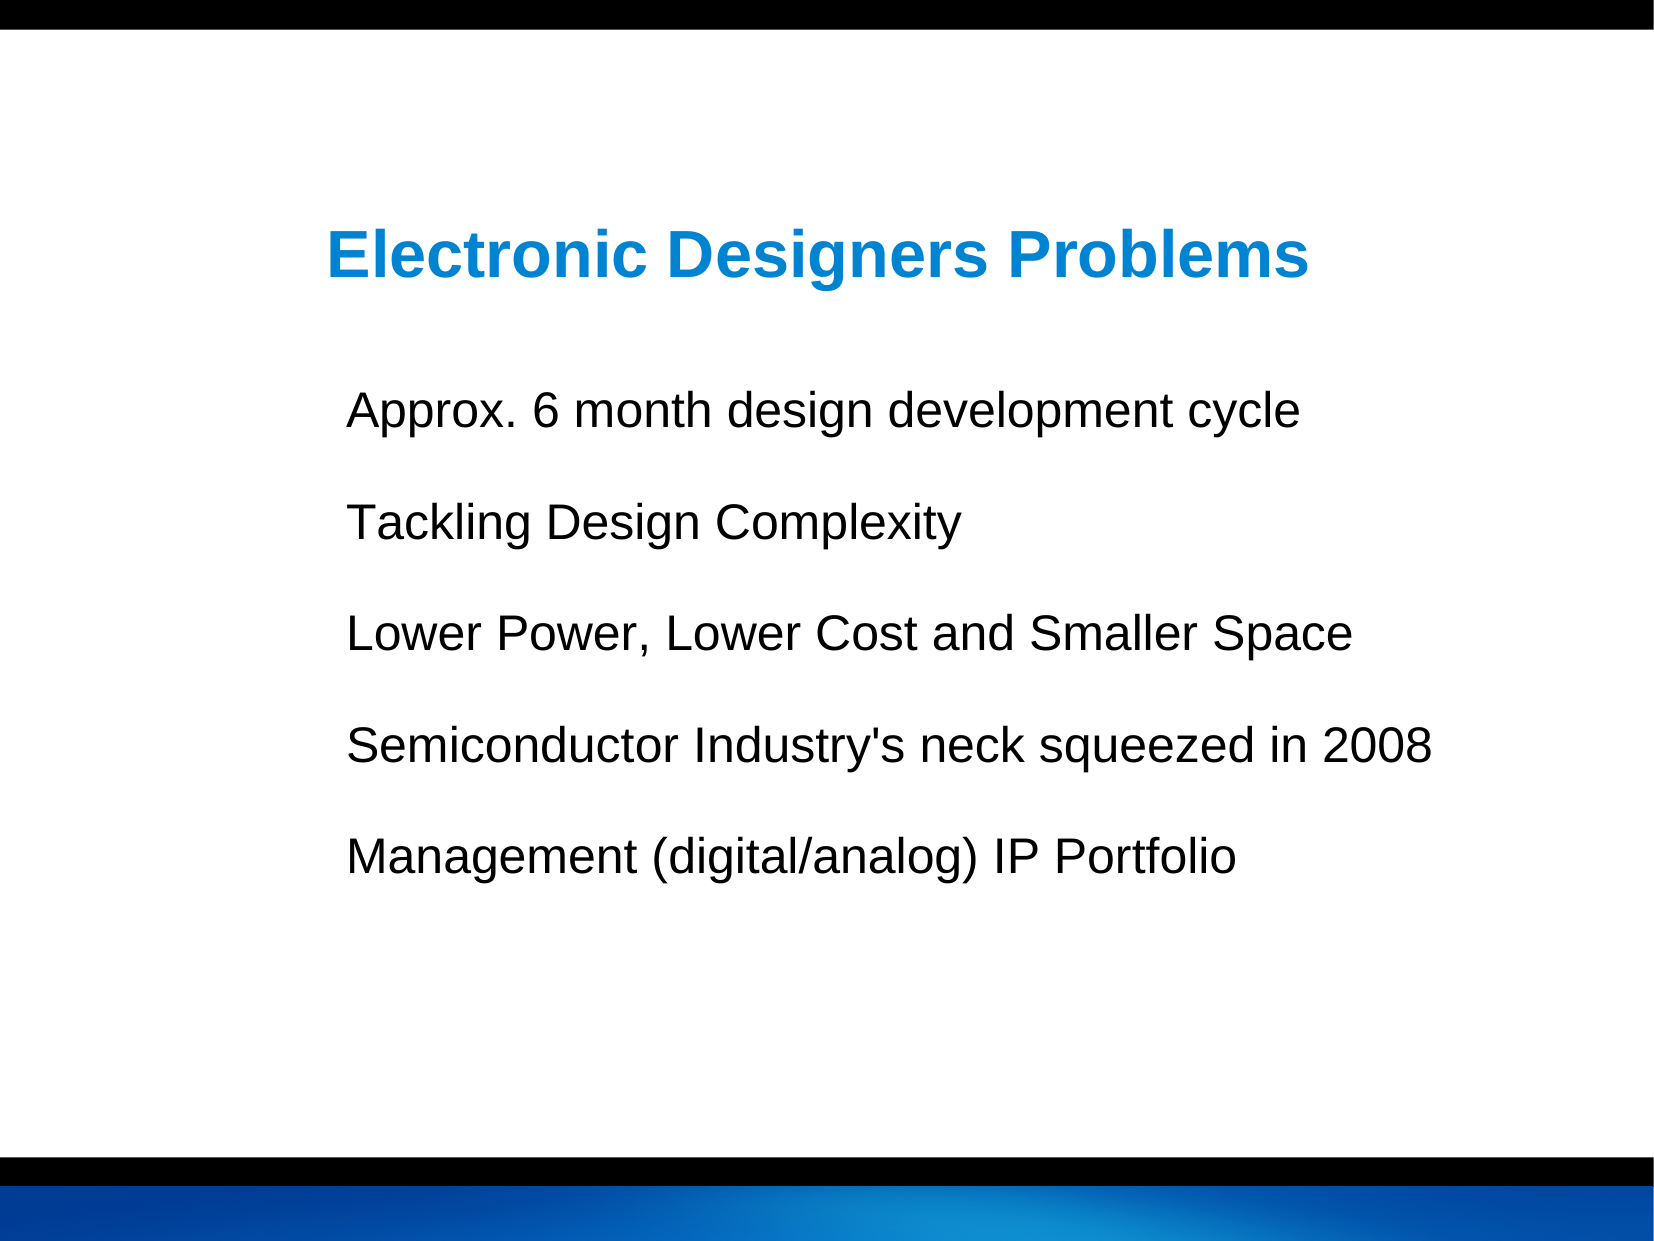

Electronic Designers Problems
Approx. 6 month design development cycle
Tackling Design Complexity
Lower Power, Lower Cost and Smaller Space
Semiconductor Industry's neck squeezed in 2008
Management (digital/analog) IP Portfolio